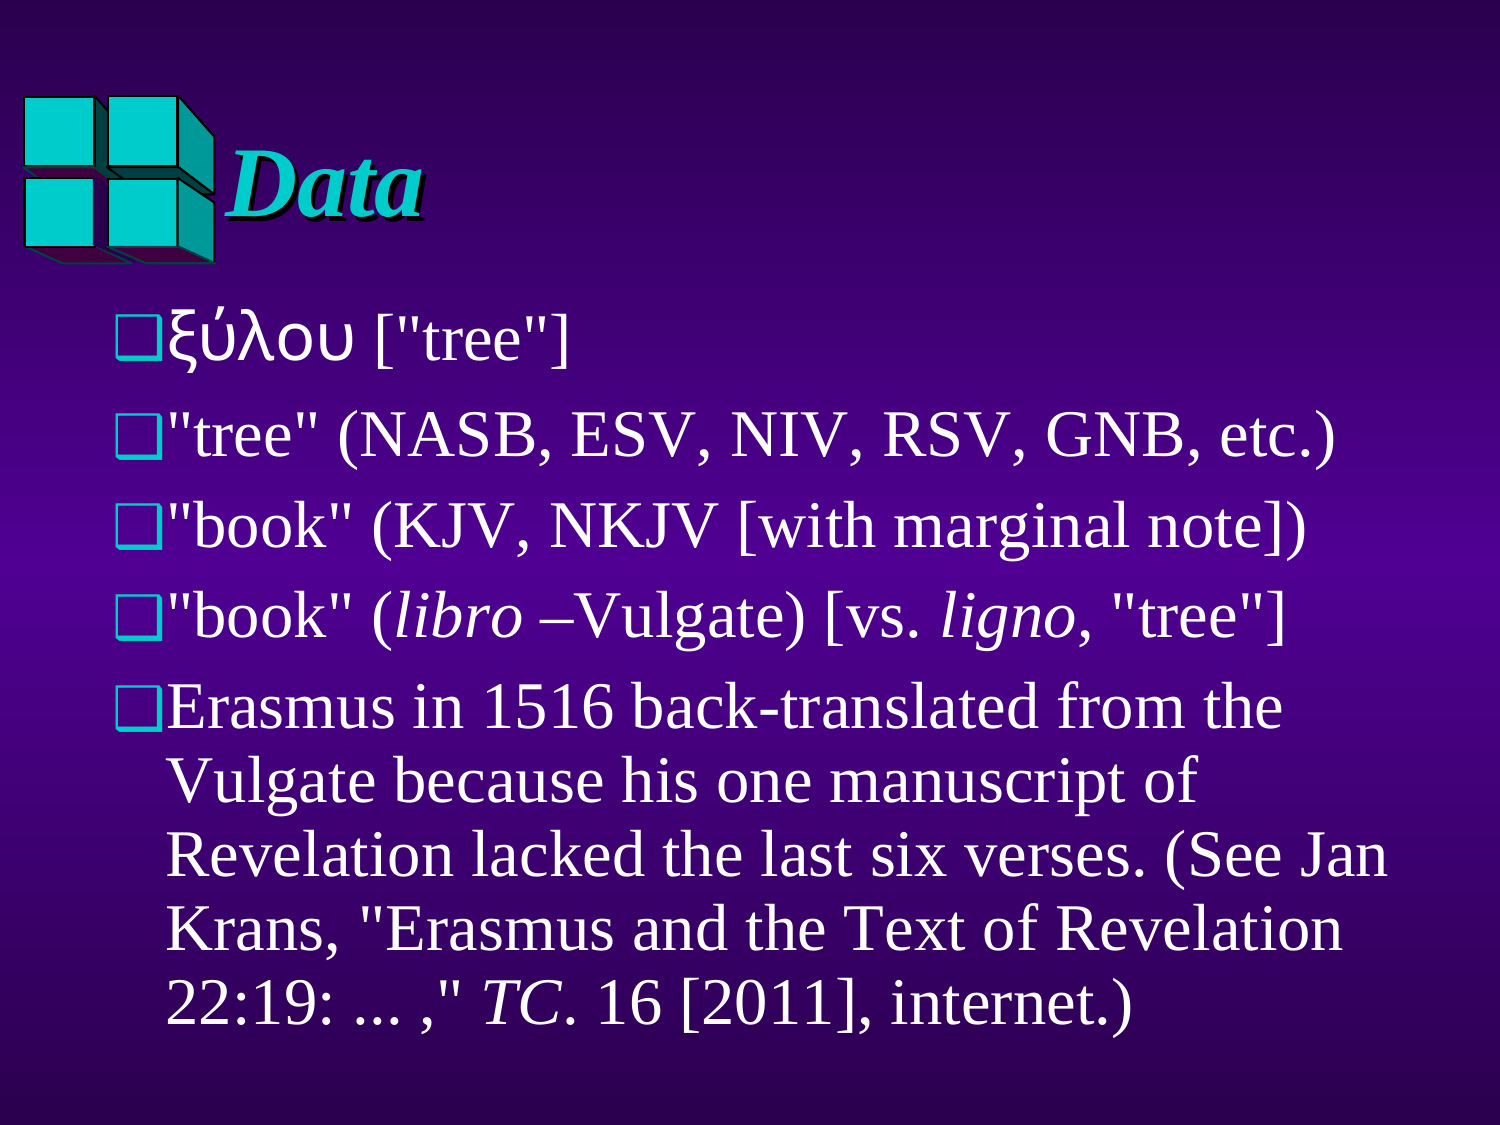

# Data
ξύλου ["tree"]
"tree" (NASB, ESV, NIV, RSV, GNB, etc.)
"book" (KJV, NKJV [with marginal note])
"book" (libro –Vulgate) [vs. ligno, "tree"]
Erasmus in 1516 back-translated from the Vulgate because his one manuscript of Revelation lacked the last six verses. (See Jan Krans, "Erasmus and the Text of Revelation 22:19: ... ," TC. 16 [2011], internet.)